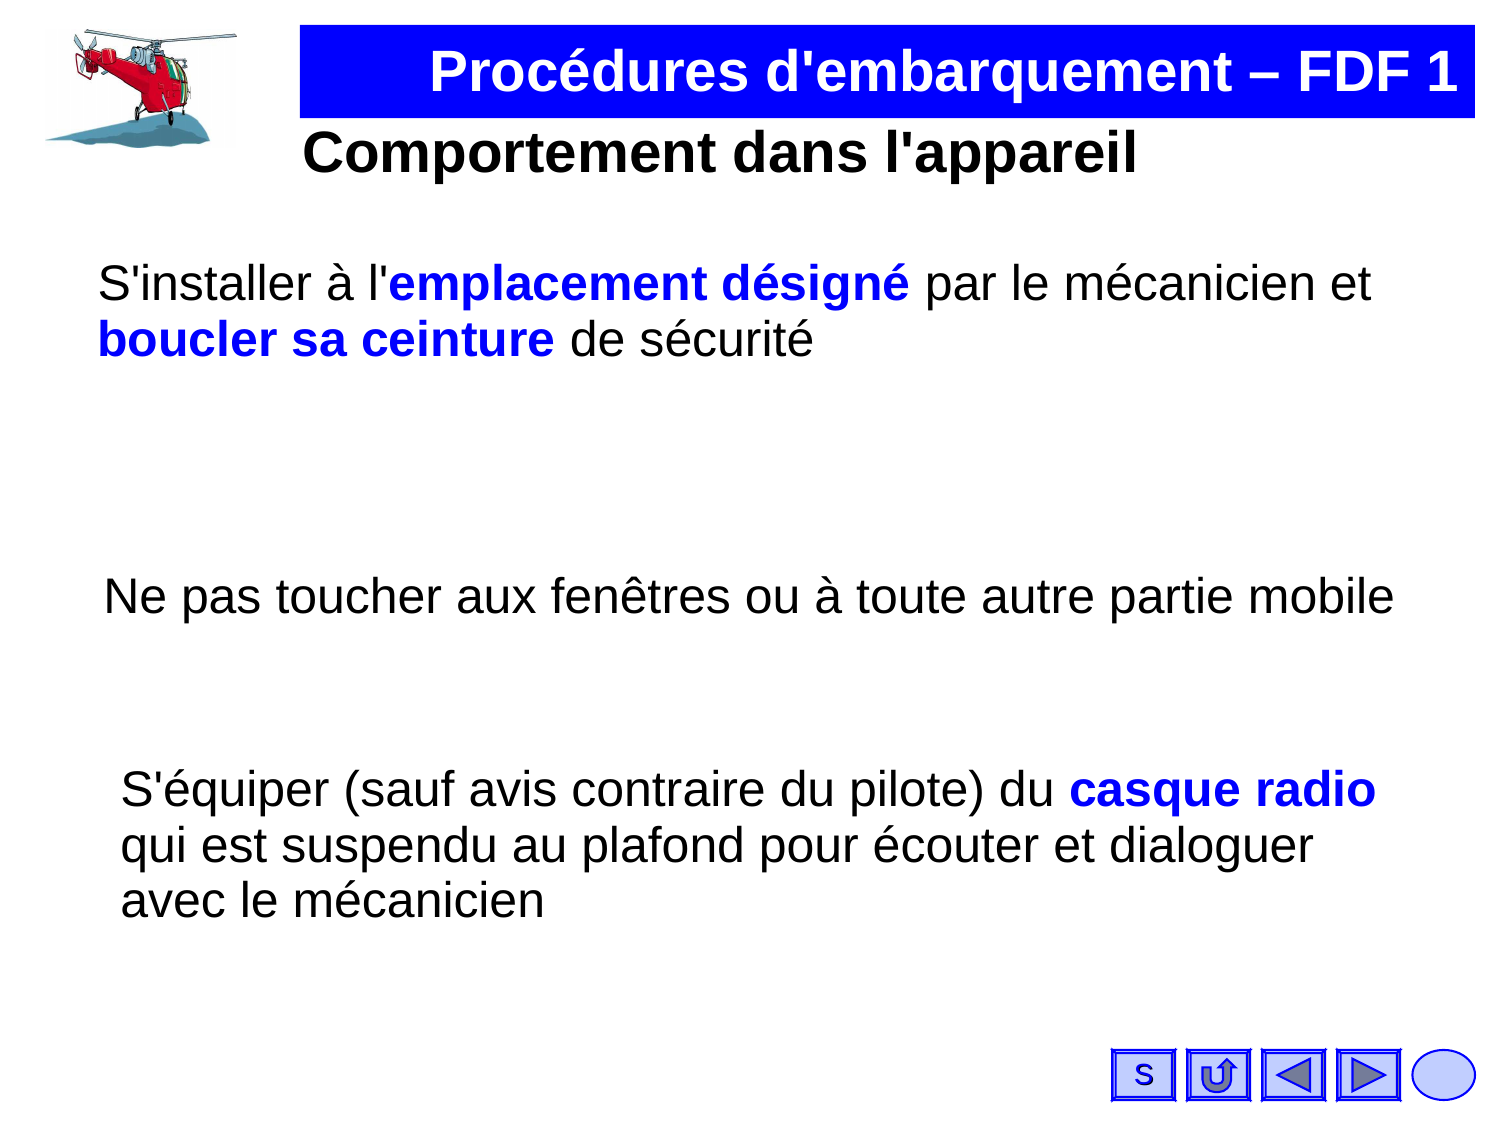

Procédures d'embarquement – FDF 1
Comportement dans l'appareil
S'installer à l'emplacement désigné par le mécanicien et boucler sa ceinture de sécurité
Ne pas toucher aux fenêtres ou à toute autre partie mobile
S'équiper (sauf avis contraire du pilote) du casque radio
qui est suspendu au plafond pour écouter et dialoguer
avec le mécanicien